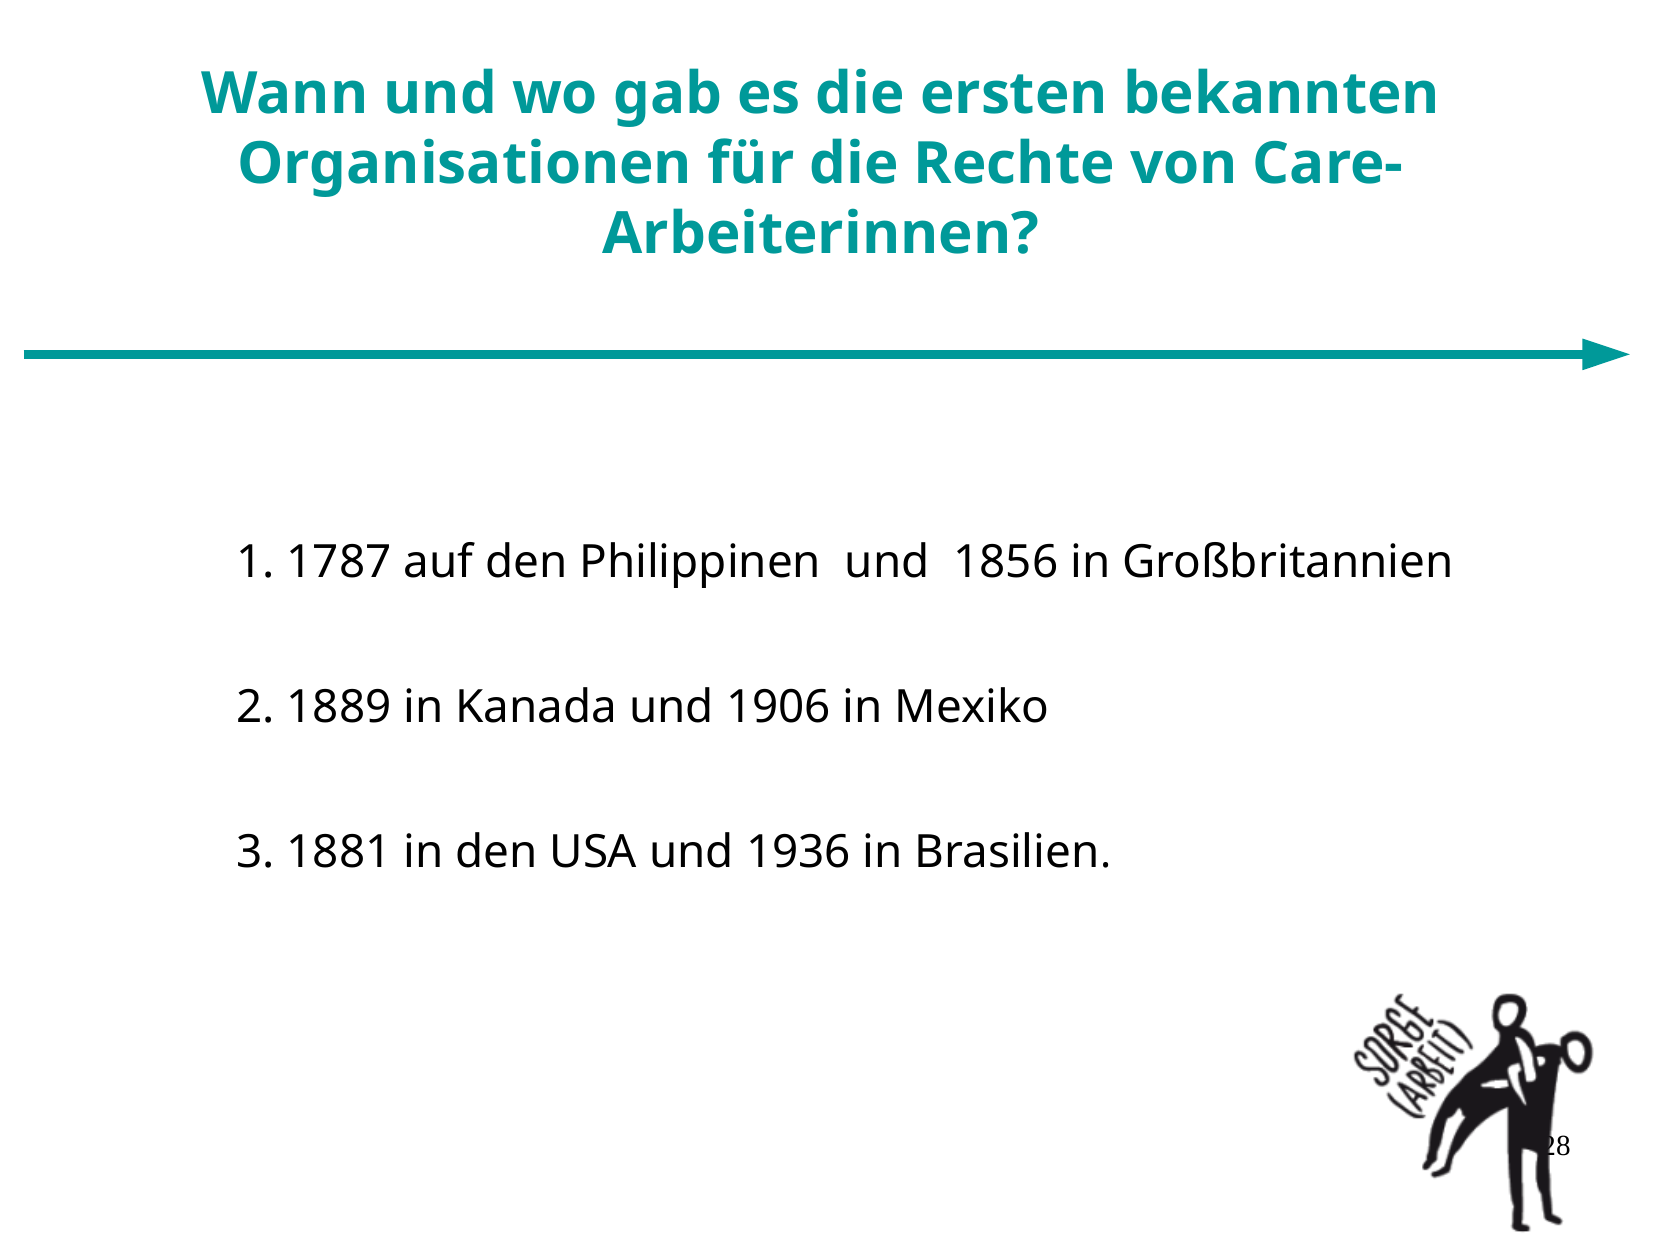

# Wann und wo gab es die ersten bekannten Organisationen für die Rechte von Care- Arbeiterinnen?
1. 1787 auf den Philippinen und 1856 in Großbritannien
2. 1889 in Kanada und 1906 in Mexiko
3. 1881 in den USA und 1936 in Brasilien.
28